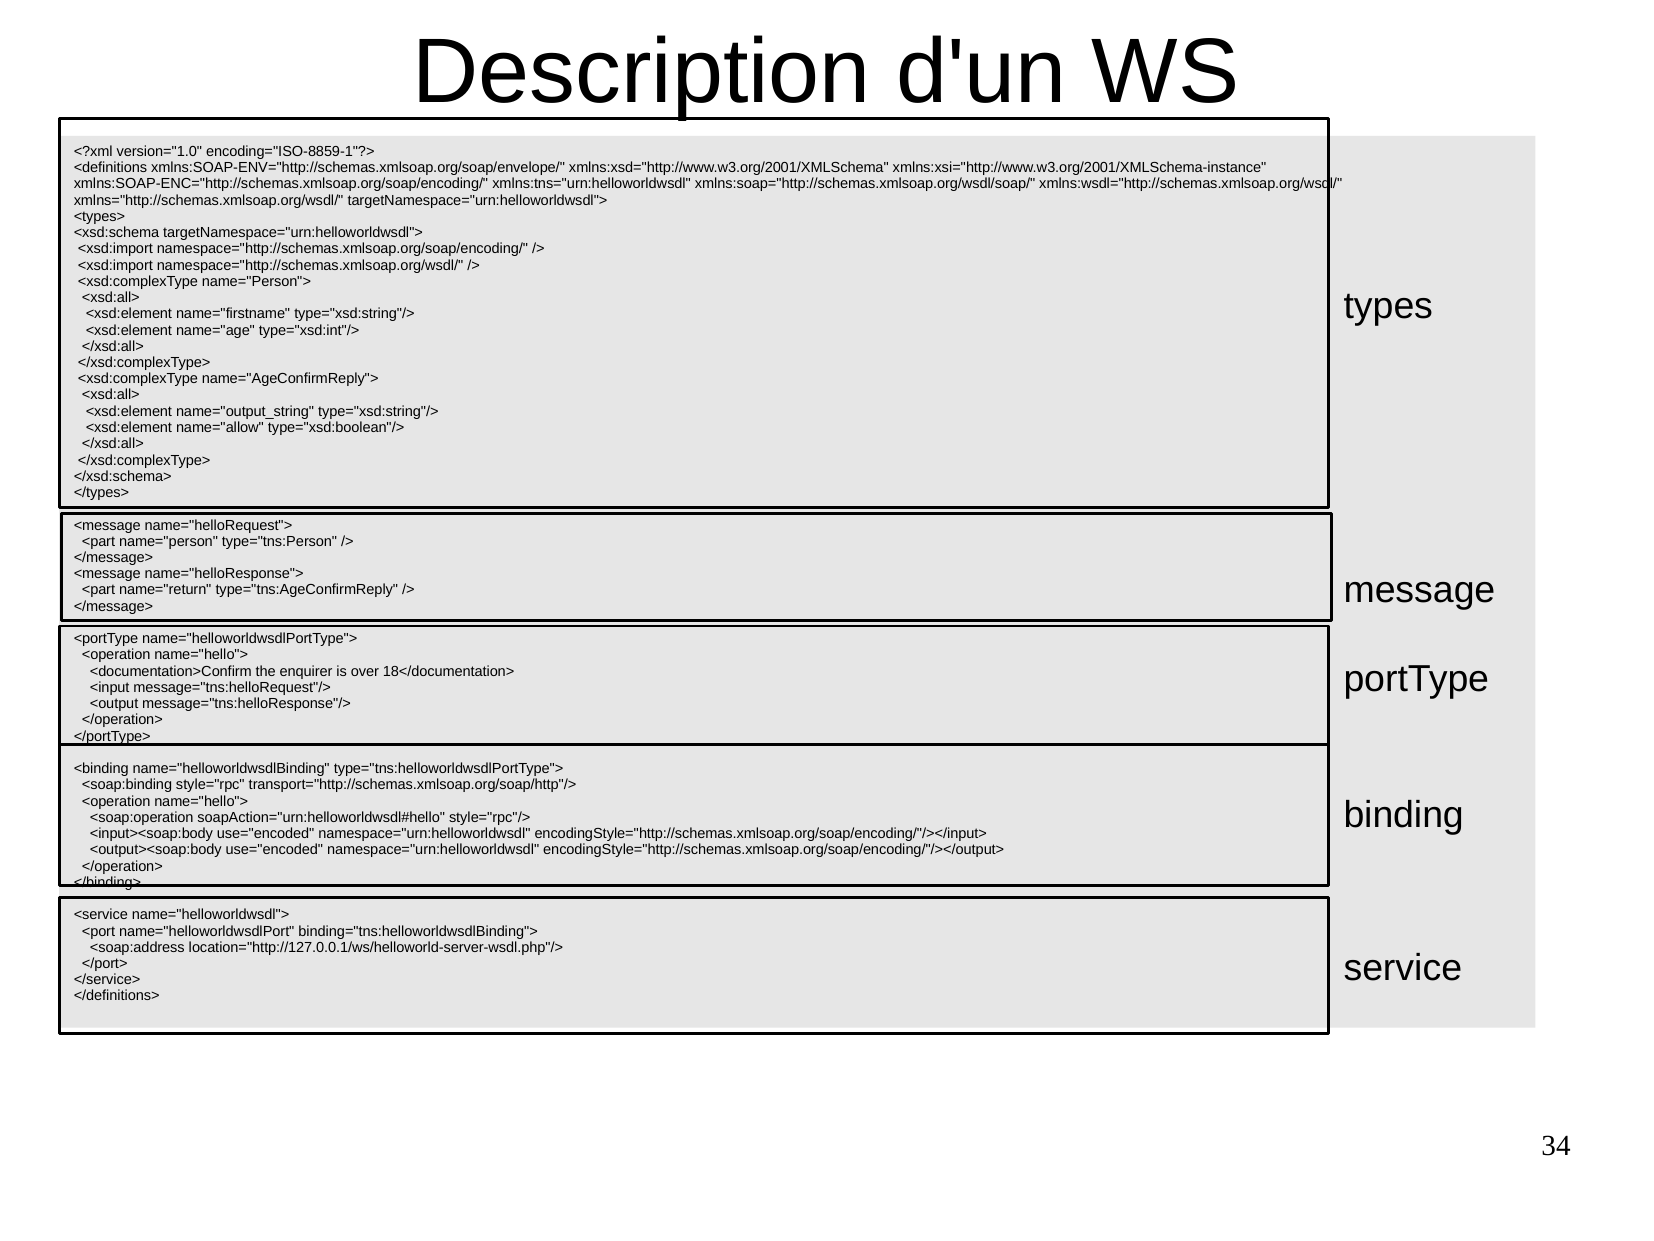

# Description d'un WS
<?xml version="1.0" encoding="ISO-8859-1"?>
<definitions xmlns:SOAP-ENV="http://schemas.xmlsoap.org/soap/envelope/" xmlns:xsd="http://www.w3.org/2001/XMLSchema" xmlns:xsi="http://www.w3.org/2001/XMLSchema-instance" xmlns:SOAP-ENC="http://schemas.xmlsoap.org/soap/encoding/" xmlns:tns="urn:helloworldwsdl" xmlns:soap="http://schemas.xmlsoap.org/wsdl/soap/" xmlns:wsdl="http://schemas.xmlsoap.org/wsdl/" xmlns="http://schemas.xmlsoap.org/wsdl/" targetNamespace="urn:helloworldwsdl">
<types>
<xsd:schema targetNamespace="urn:helloworldwsdl">
 <xsd:import namespace="http://schemas.xmlsoap.org/soap/encoding/" />
 <xsd:import namespace="http://schemas.xmlsoap.org/wsdl/" />
 <xsd:complexType name="Person">
 <xsd:all>
 <xsd:element name="firstname" type="xsd:string"/>
 <xsd:element name="age" type="xsd:int"/>
 </xsd:all>
 </xsd:complexType>
 <xsd:complexType name="AgeConfirmReply">
 <xsd:all>
 <xsd:element name="output_string" type="xsd:string"/>
 <xsd:element name="allow" type="xsd:boolean"/>
 </xsd:all>
 </xsd:complexType>
</xsd:schema>
</types>
<message name="helloRequest">
 <part name="person" type="tns:Person" />
</message>
<message name="helloResponse">
 <part name="return" type="tns:AgeConfirmReply" />
</message>
<portType name="helloworldwsdlPortType">
 <operation name="hello">
 <documentation>Confirm the enquirer is over 18</documentation>
 <input message="tns:helloRequest"/>
 <output message="tns:helloResponse"/>
 </operation>
</portType>
<binding name="helloworldwsdlBinding" type="tns:helloworldwsdlPortType">
 <soap:binding style="rpc" transport="http://schemas.xmlsoap.org/soap/http"/>
 <operation name="hello">
 <soap:operation soapAction="urn:helloworldwsdl#hello" style="rpc"/>
 <input><soap:body use="encoded" namespace="urn:helloworldwsdl" encodingStyle="http://schemas.xmlsoap.org/soap/encoding/"/></input>
 <output><soap:body use="encoded" namespace="urn:helloworldwsdl" encodingStyle="http://schemas.xmlsoap.org/soap/encoding/"/></output>
 </operation>
</binding>
<service name="helloworldwsdl">
 <port name="helloworldwsdlPort" binding="tns:helloworldwsdlBinding">
 <soap:address location="http://127.0.0.1/ws/helloworld-server-wsdl.php"/>
 </port>
</service>
</definitions>
types
message
portType
binding
service
34